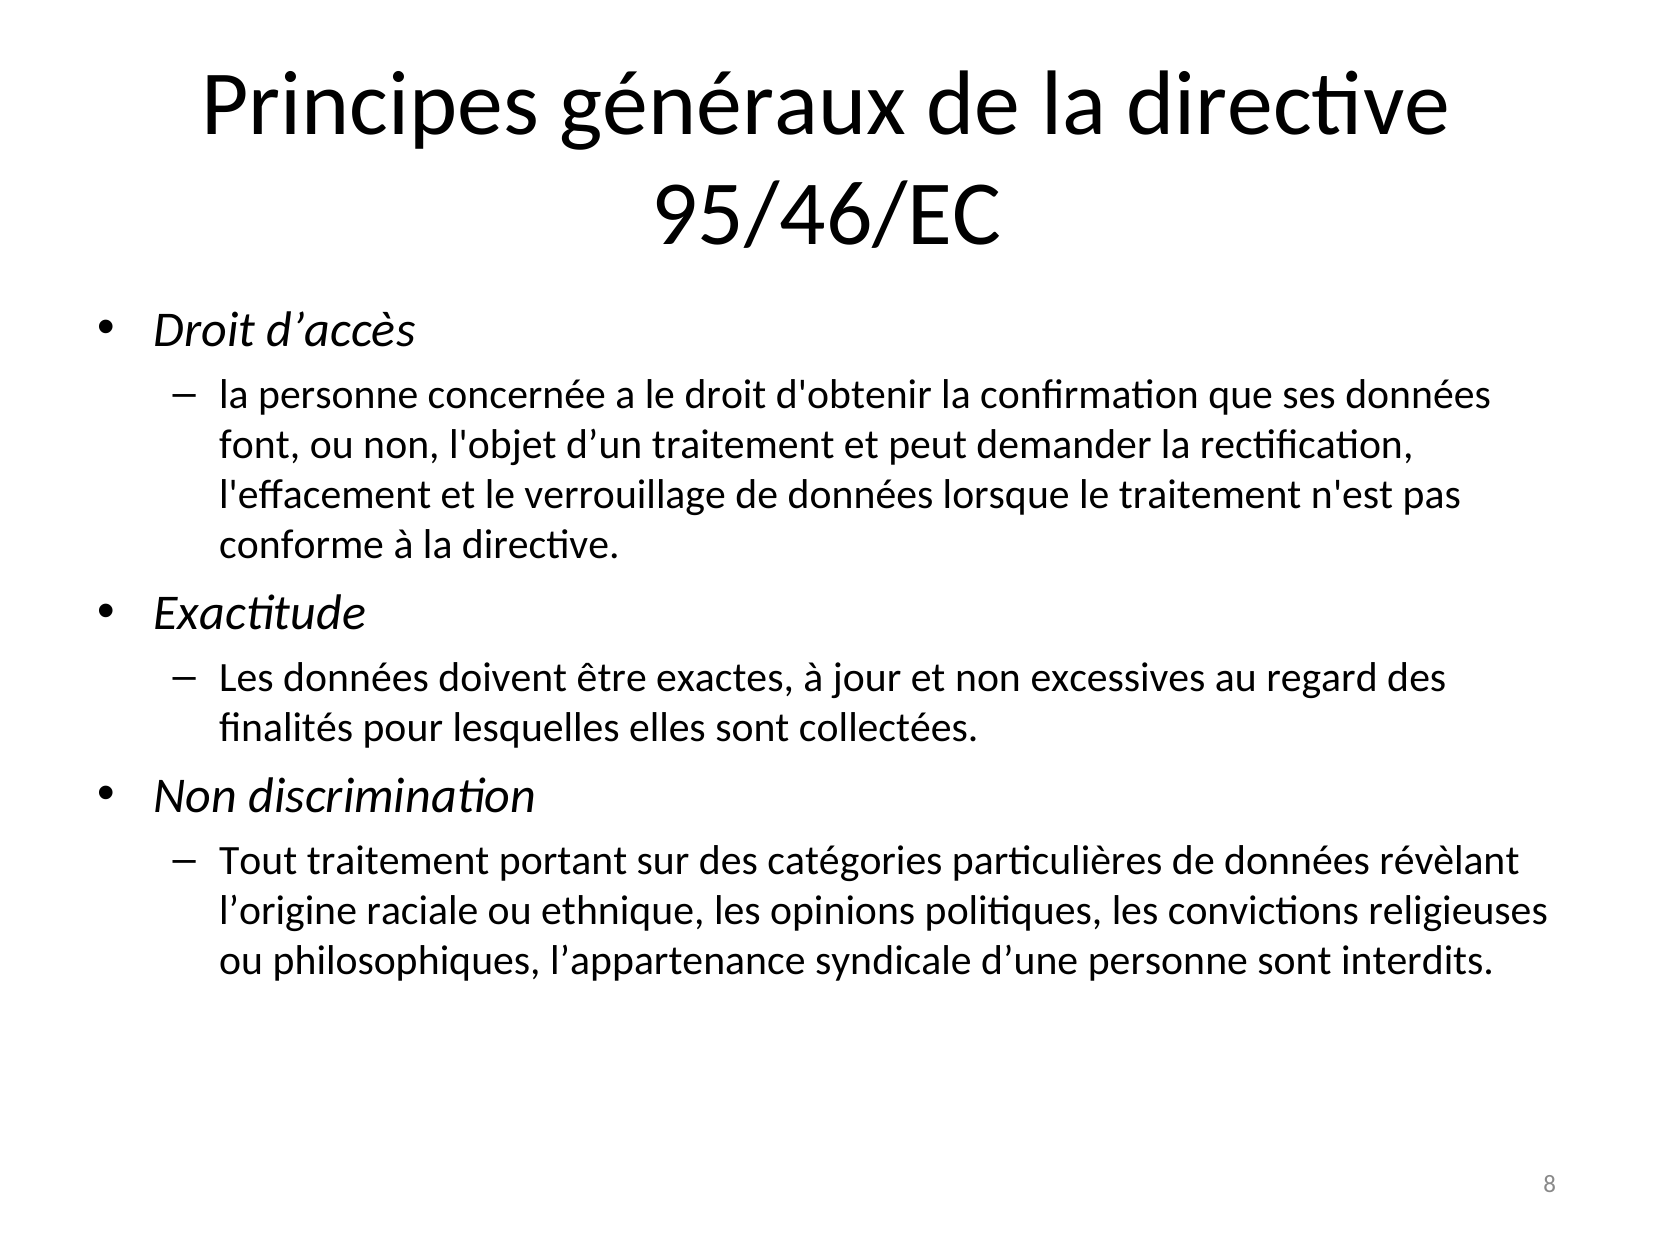

Principes généraux de la directive 95/46/EC
Droit d’accès
la personne concernée a le droit d'obtenir la confirmation que ses données font, ou non, l'objet d’un traitement et peut demander la rectification, l'effacement et le verrouillage de données lorsque le traitement n'est pas conforme à la directive.
Exactitude
Les données doivent être exactes, à jour et non excessives au regard des finalités pour lesquelles elles sont collectées.
Non discrimination
Tout traitement portant sur des catégories particulières de données révèlant l’origine raciale ou ethnique, les opinions politiques, les convictions religieuses ou philosophiques, l’appartenance syndicale d’une personne sont interdits.